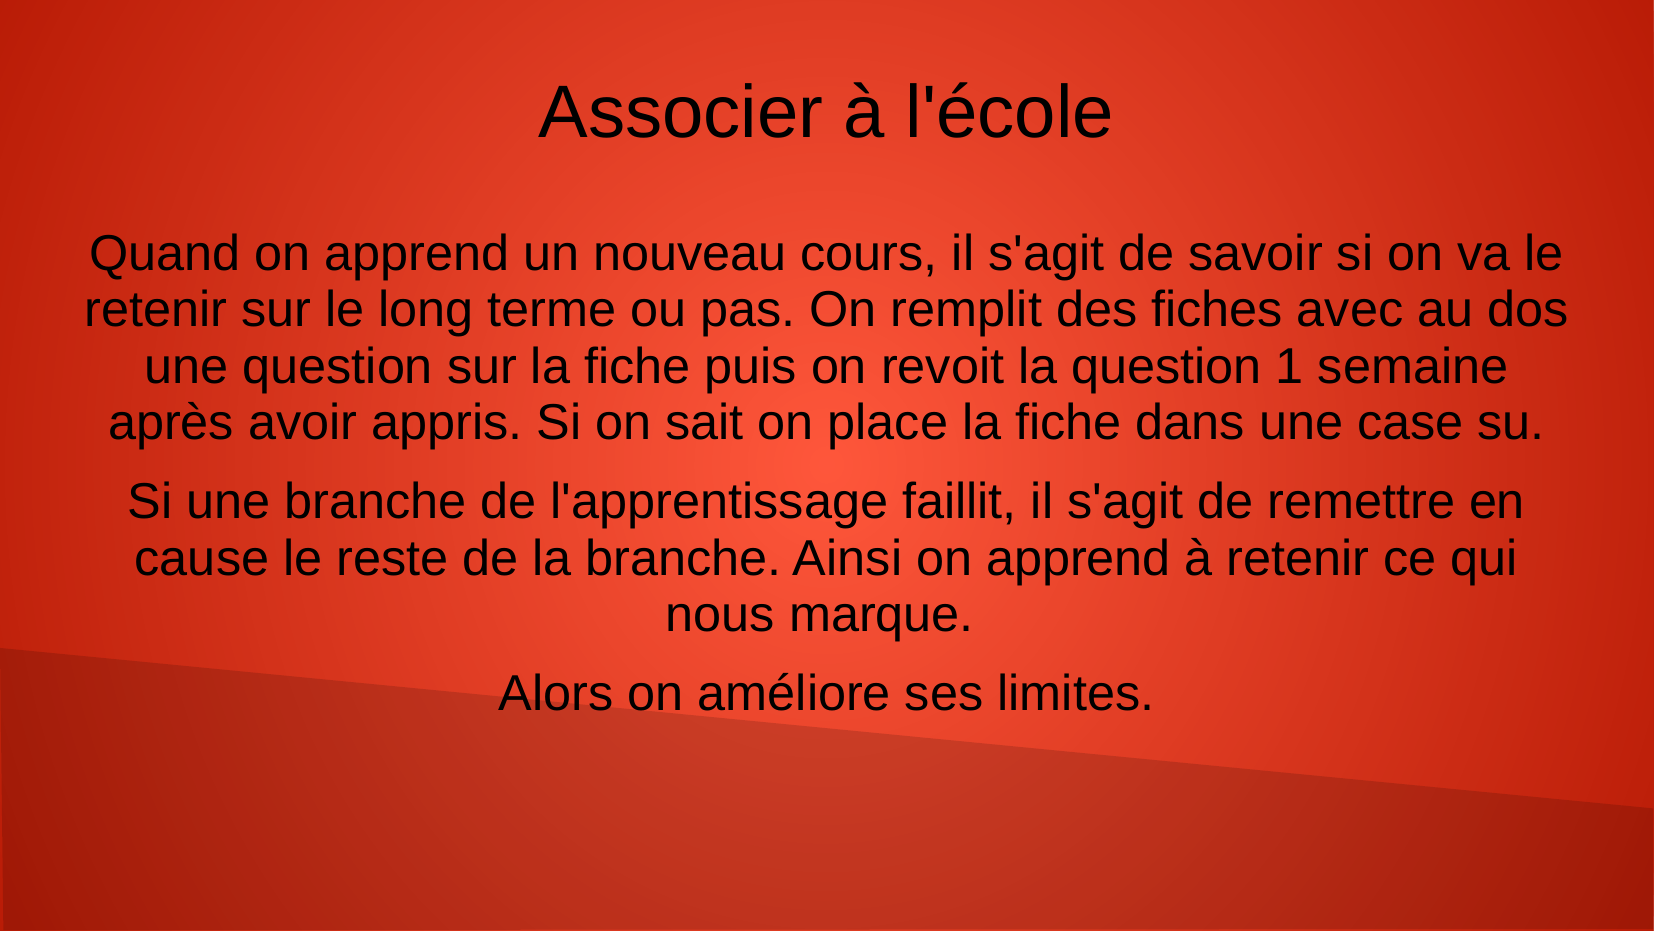

# Associer à l'école
Quand on apprend un nouveau cours, il s'agit de savoir si on va le retenir sur le long terme ou pas. On remplit des fiches avec au dos une question sur la fiche puis on revoit la question 1 semaine après avoir appris. Si on sait on place la fiche dans une case su.
Si une branche de l'apprentissage faillit, il s'agit de remettre en cause le reste de la branche. Ainsi on apprend à retenir ce qui nous marque.
Alors on améliore ses limites.